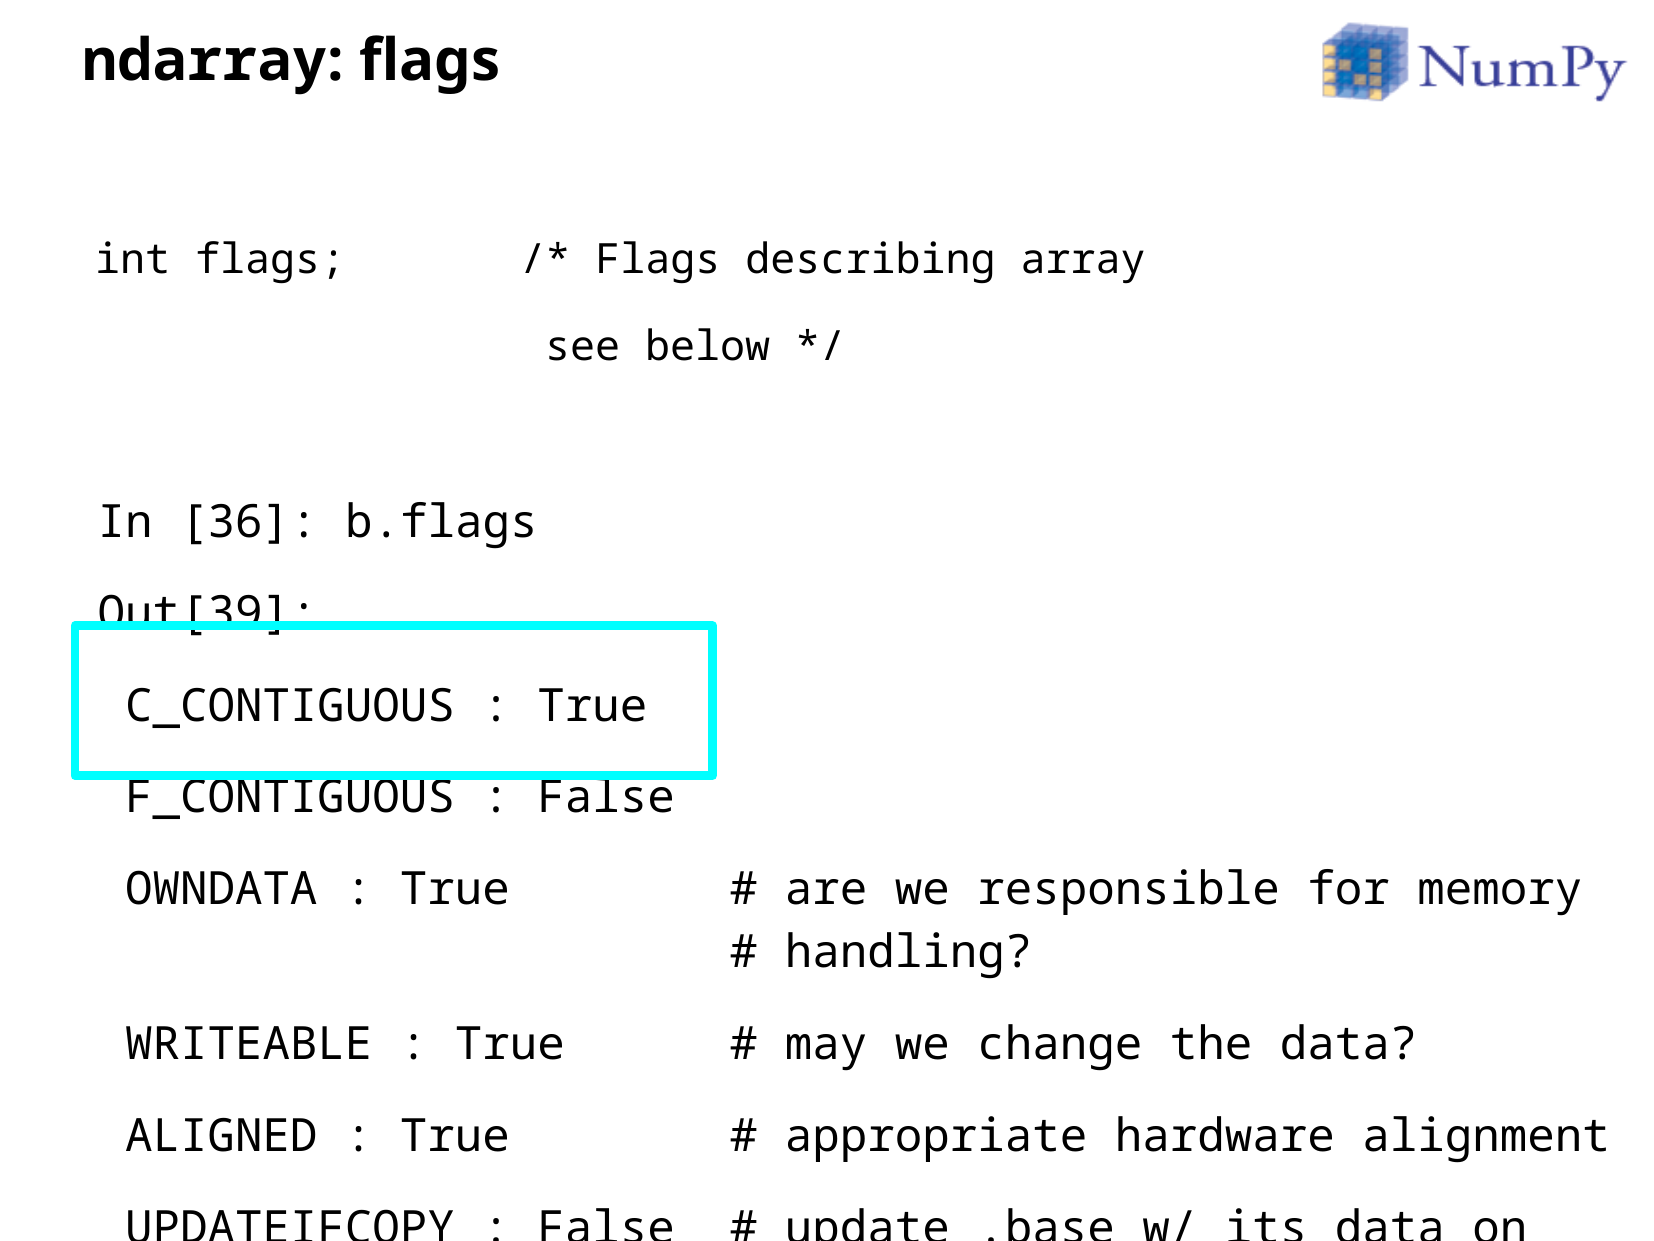

# ndarray: flags
 int flags; /* Flags describing array
 see below */
 In [36]: b.flags
 Out[39]:
 C_CONTIGUOUS : True
 F_CONTIGUOUS : False
 OWNDATA : True # are we responsible for memory # handling?
 WRITEABLE : True # may we change the data?
 ALIGNED : True # appropriate hardware alignment
 UPDATEIFCOPY : False # update .base w/ its data on # deallocation